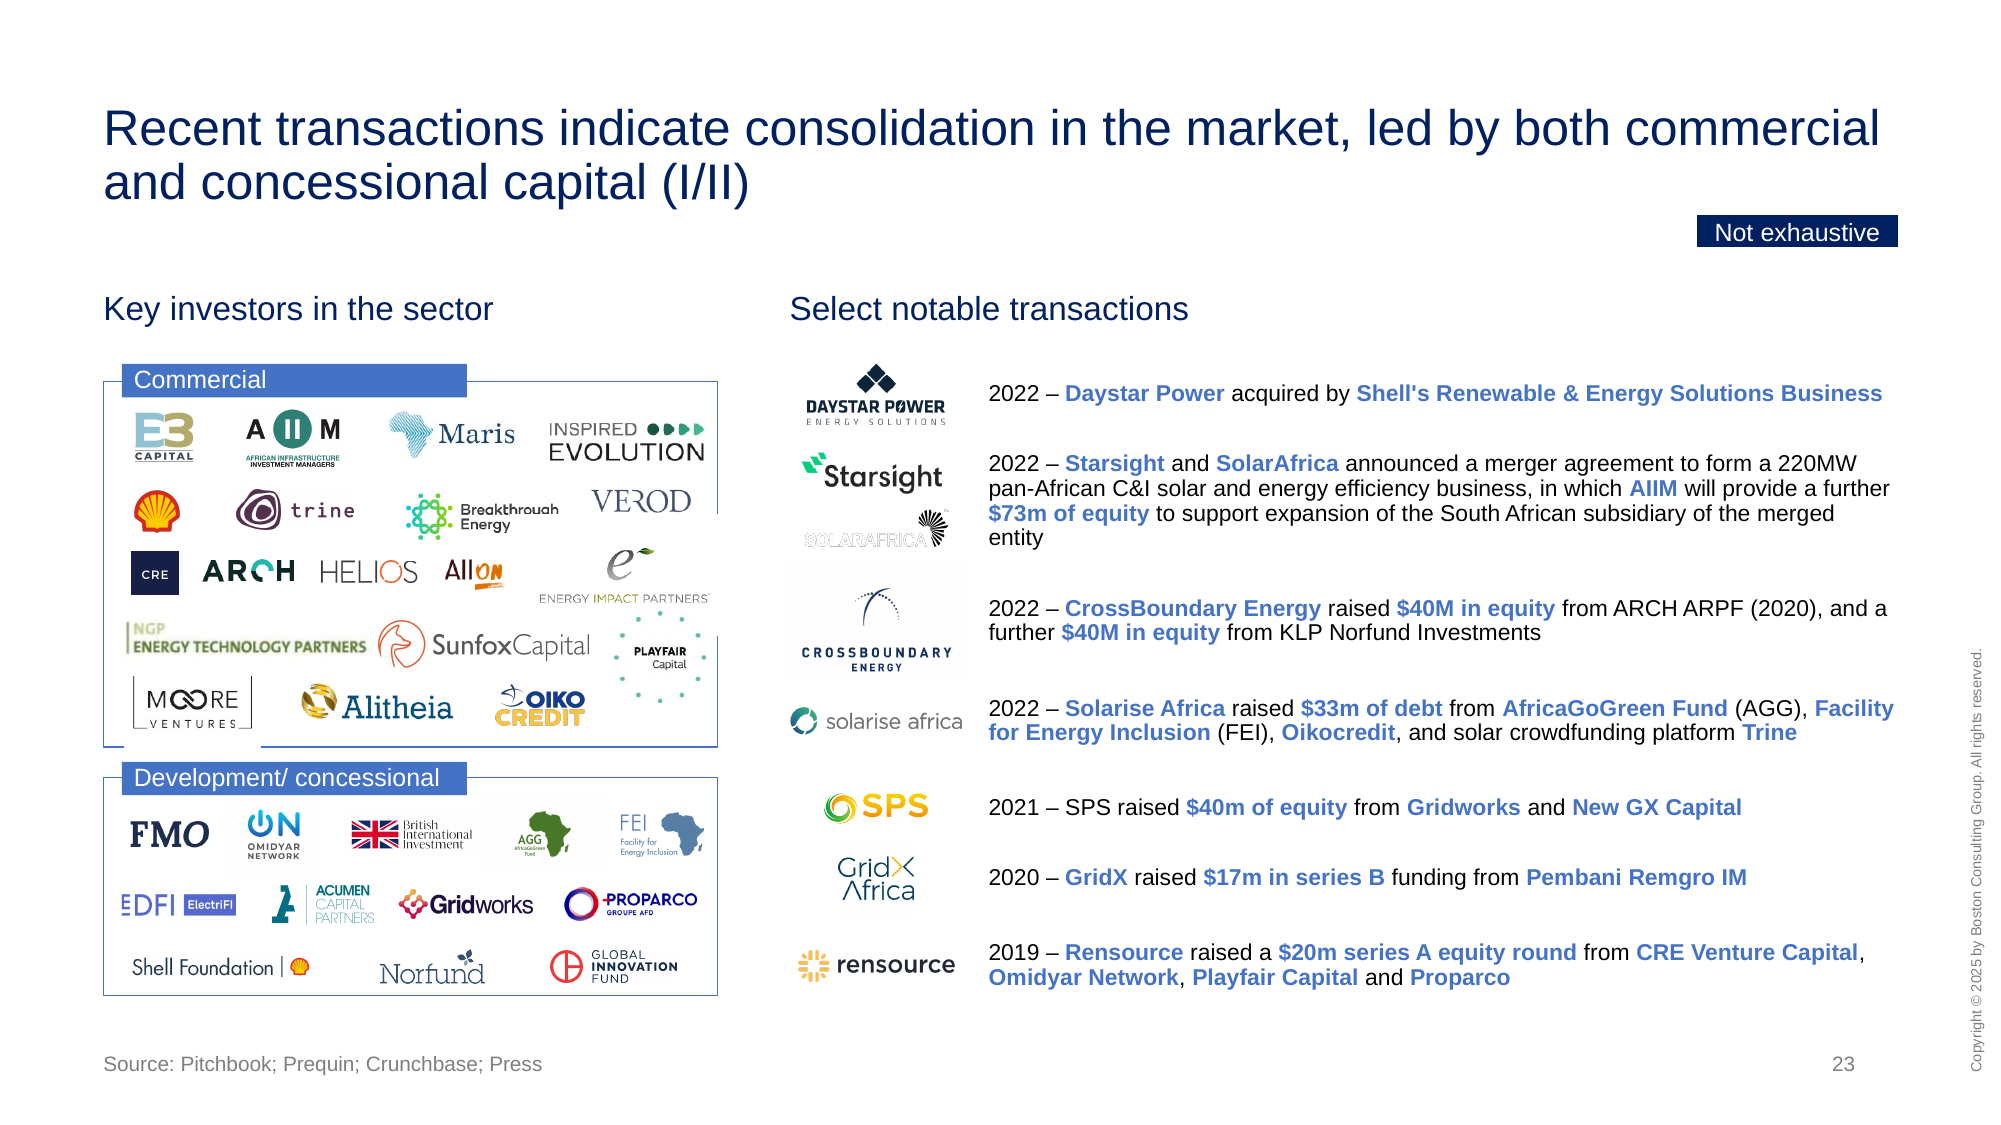

# Recent transactions indicate consolidation in the market, led by both commercial and concessional capital (I/II)
Not exhaustive
Key investors in the sector
Select notable transactions
Commercial
2022 – Daystar Power acquired by Shell's Renewable & Energy Solutions Business
2022 – Starsight and SolarAfrica announced a merger agreement to form a 220MW pan-African C&I solar and energy efficiency business, in which AIIM will provide a further $73m of equity to support expansion of the South African subsidiary of the merged entity
2022 – CrossBoundary Energy raised $40M in equity from ARCH ARPF (2020), and a further $40M in equity from KLP Norfund Investments
2022 – Solarise Africa raised $33m of debt from AfricaGoGreen Fund (AGG), Facility for Energy Inclusion (FEI), Oikocredit, and solar crowdfunding platform Trine
Development/ concessional
2021 – SPS raised $40m of equity from Gridworks and New GX Capital
2020 – GridX raised $17m in series B funding from Pembani Remgro IM
2019 – Rensource raised a $20m series A equity round from CRE Venture Capital, Omidyar Network, Playfair Capital and Proparco
Source: Pitchbook; Prequin; Crunchbase; Press